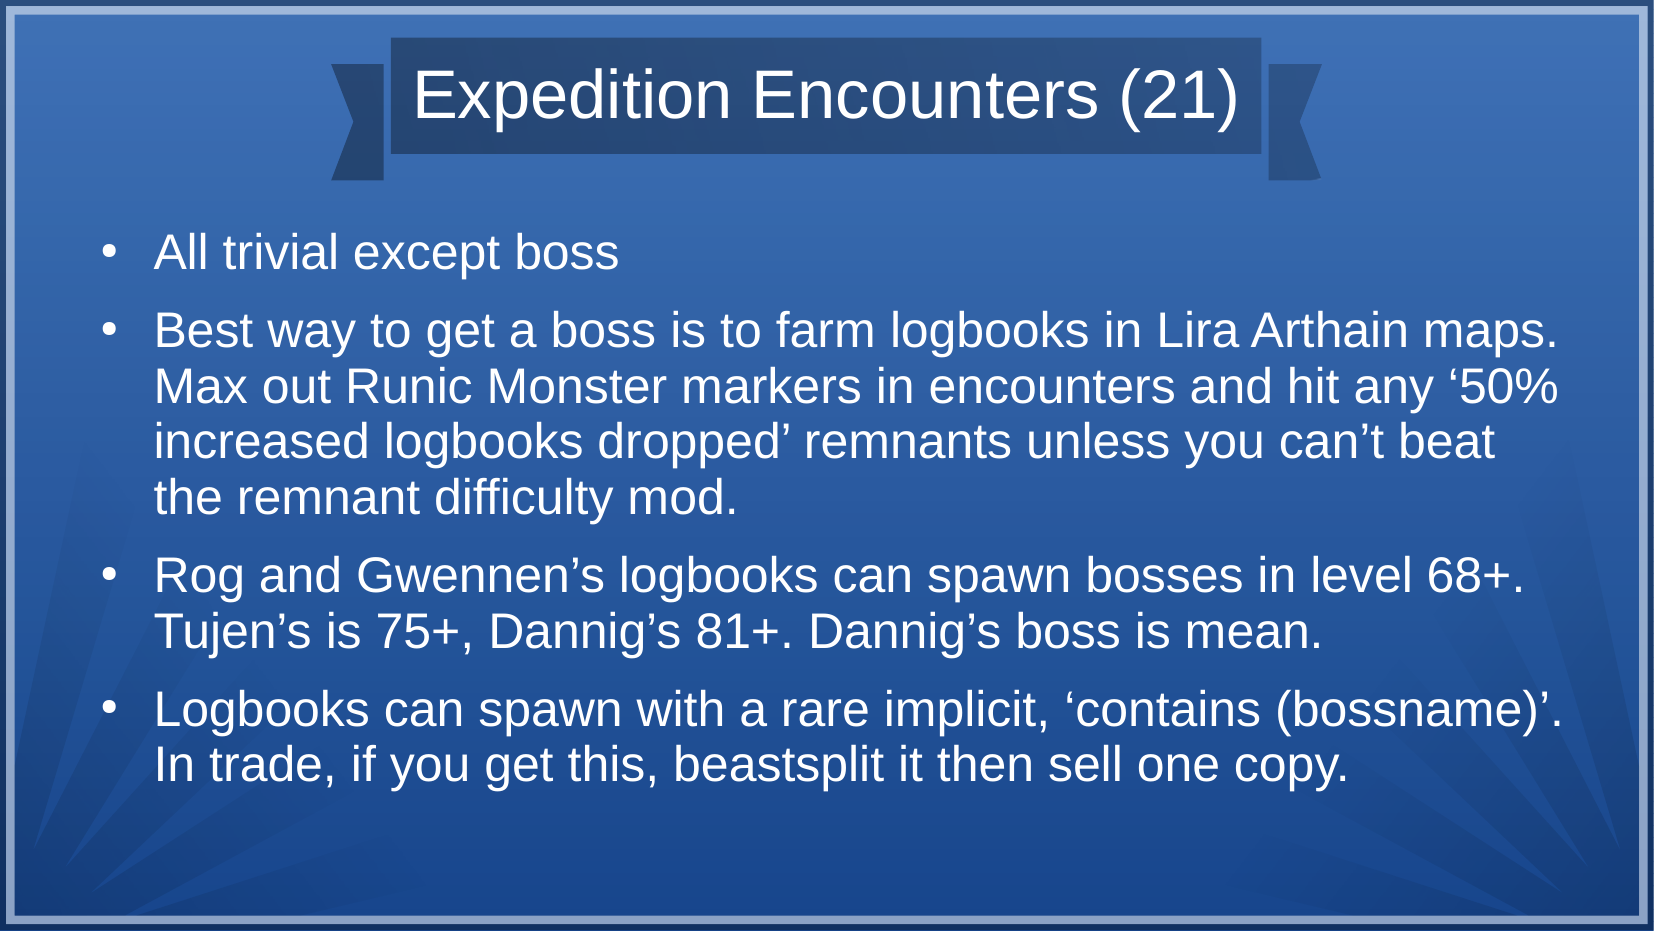

# Expedition Encounters (21)
All trivial except boss
Best way to get a boss is to farm logbooks in Lira Arthain maps. Max out Runic Monster markers in encounters and hit any ‘50% increased logbooks dropped’ remnants unless you can’t beat the remnant difficulty mod.
Rog and Gwennen’s logbooks can spawn bosses in level 68+. Tujen’s is 75+, Dannig’s 81+. Dannig’s boss is mean.
Logbooks can spawn with a rare implicit, ‘contains (bossname)’. In trade, if you get this, beastsplit it then sell one copy.